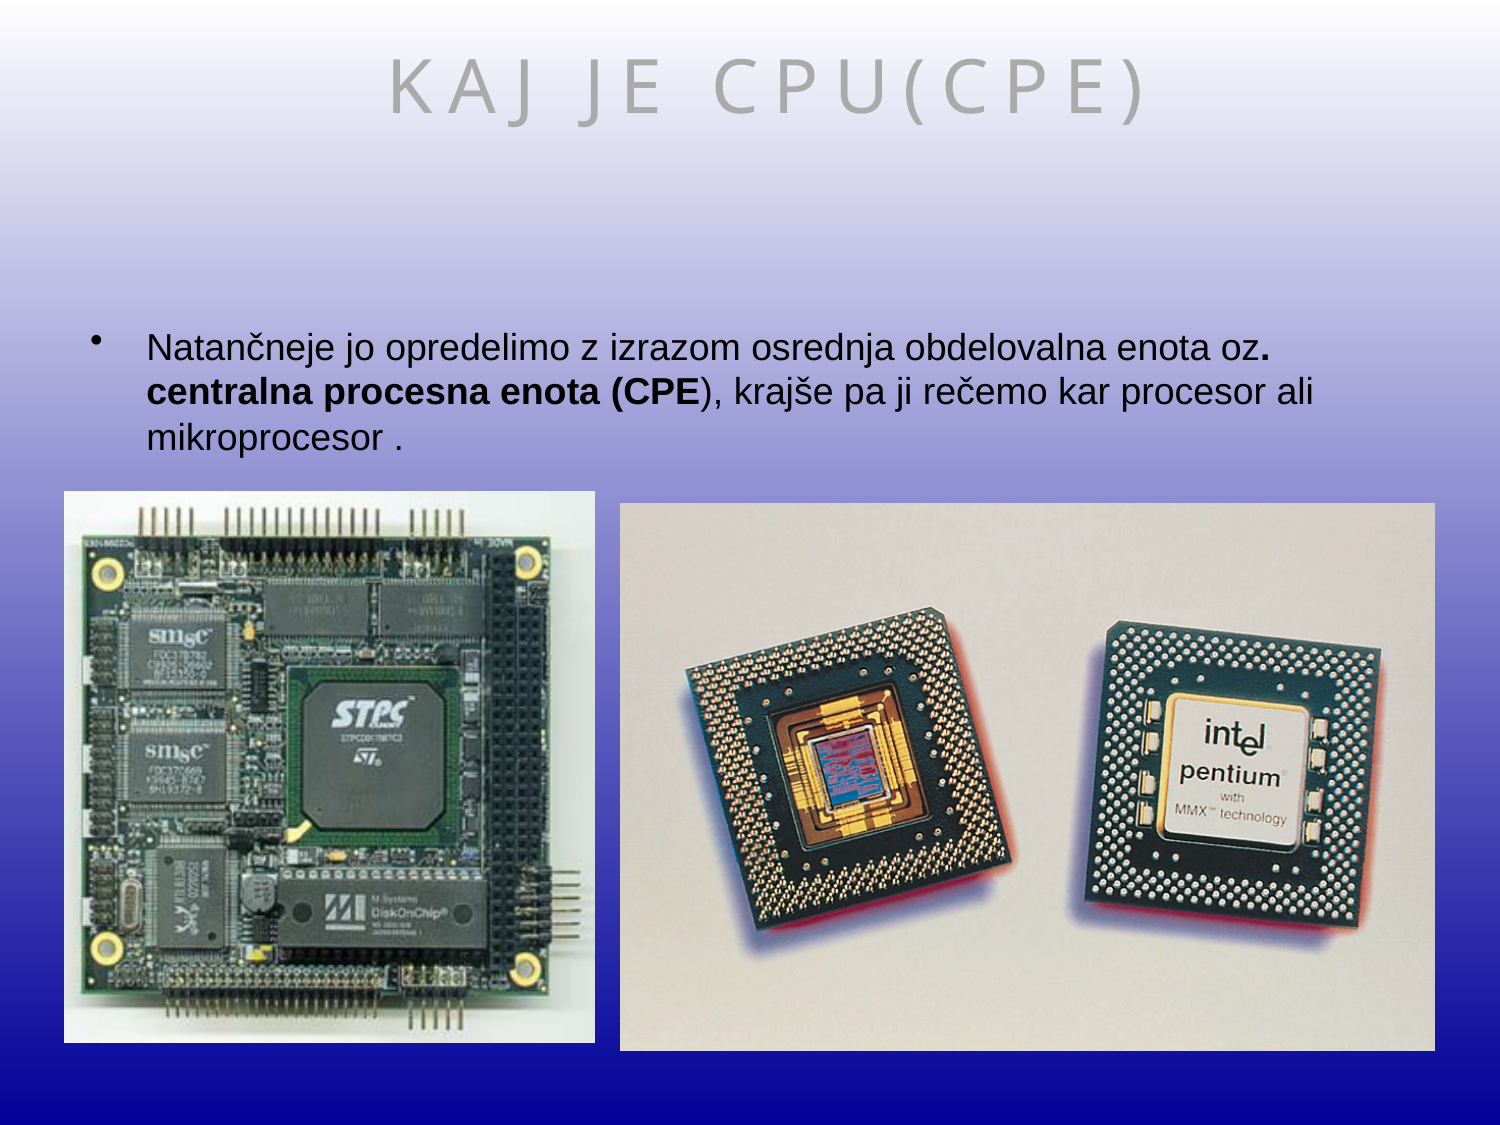

KAJ JE CPU(CPE)
#
Natančneje jo opredelimo z izrazom osrednja obdelovalna enota oz. centralna procesna enota (CPE), krajše pa ji rečemo kar procesor ali mikroprocesor .